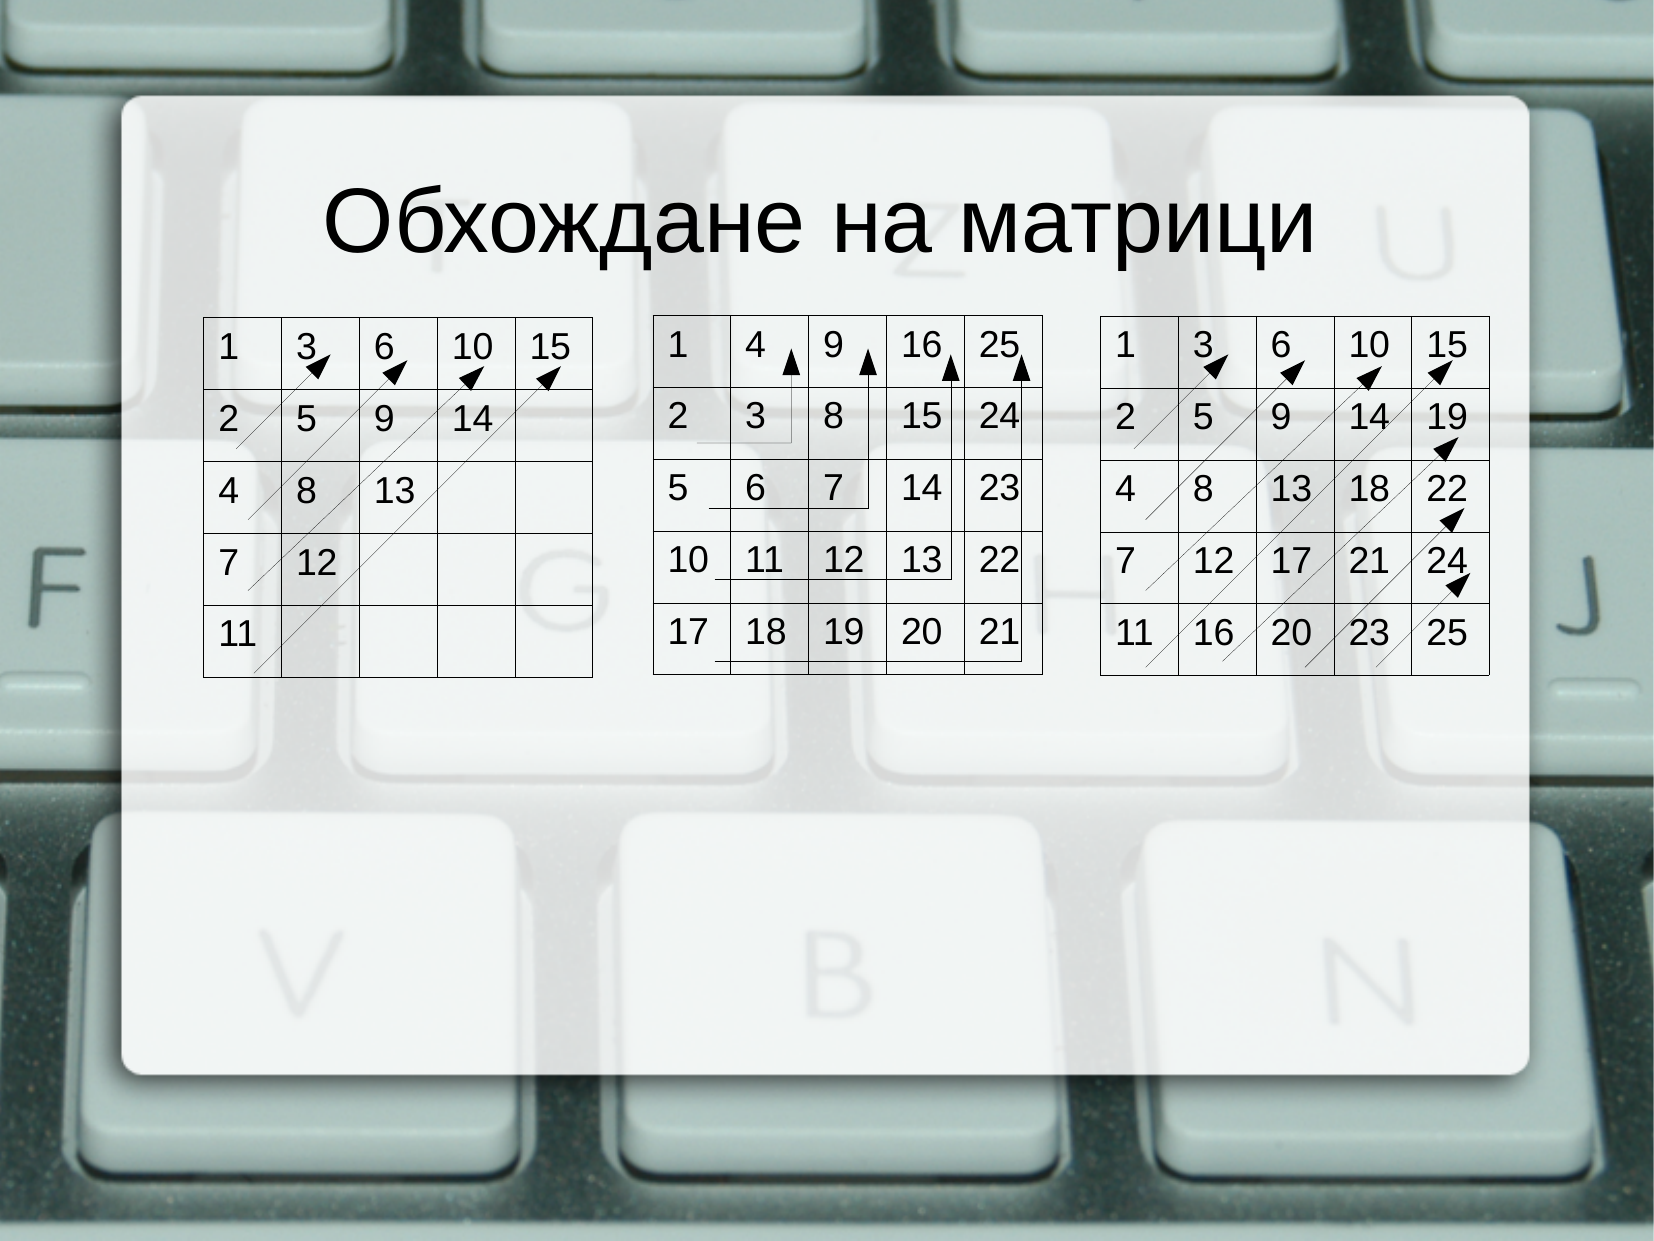

# Обхождане на матрици
| 1 | 4 | 9 | 16 | 25 |
| --- | --- | --- | --- | --- |
| 2 | 3 | 8 | 15 | 24 |
| 5 | 6 | 7 | 14 | 23 |
| 10 | 11 | 12 | 13 | 22 |
| 17 | 18 | 19 | 20 | 21 |
| 1 | 3 | 6 | 10 | 15 |
| --- | --- | --- | --- | --- |
| 2 | 5 | 9 | 14 | 19 |
| 4 | 8 | 13 | 18 | 22 |
| 7 | 12 | 17 | 21 | 24 |
| 11 | 16 | 20 | 23 | 25 |
| 1 | 3 | 6 | 10 | 15 |
| --- | --- | --- | --- | --- |
| 2 | 5 | 9 | 14 | |
| 4 | 8 | 13 | | |
| 7 | 12 | | | |
| 11 | | | | |